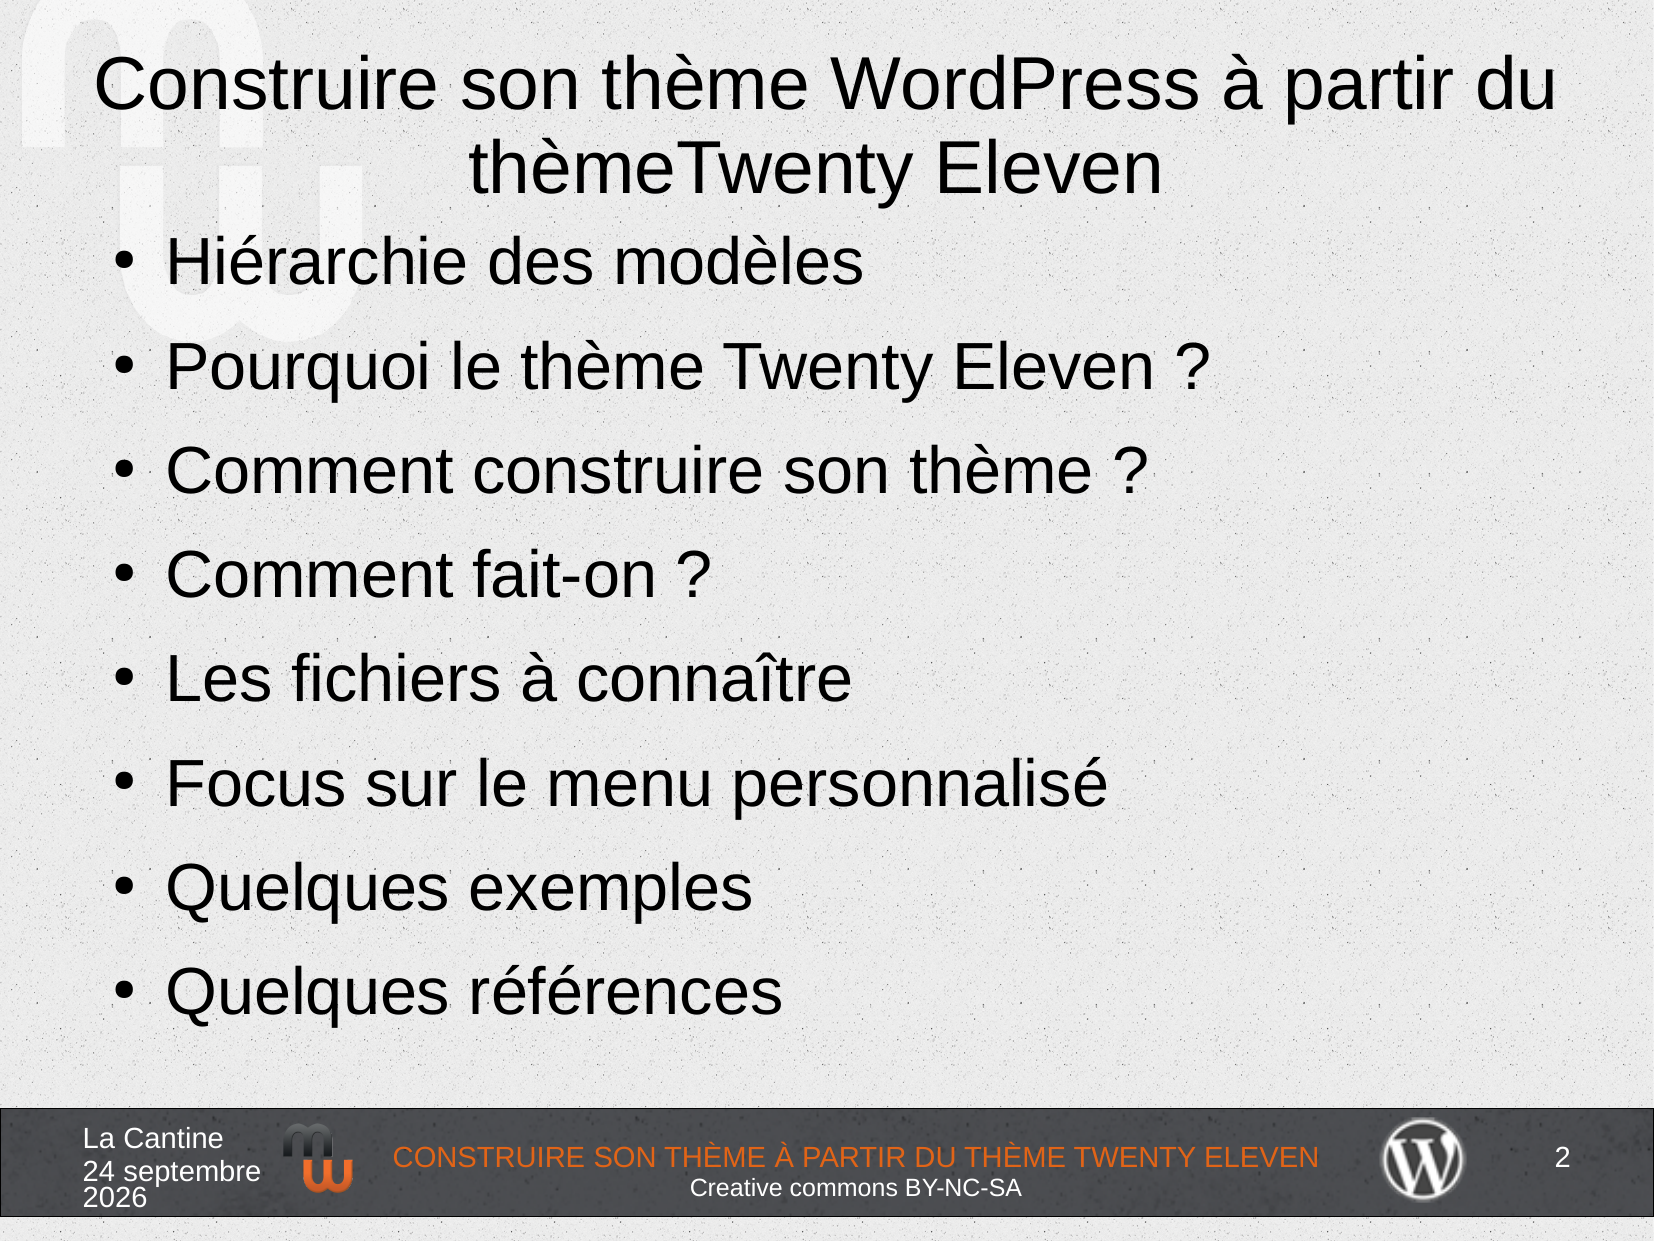

# Construire son thème WordPress à partir du thèmeTwenty Eleven
Hiérarchie des modèles
Pourquoi le thème Twenty Eleven ?
Comment construire son thème ?
Comment fait-on ?
Les fichiers à connaître
Focus sur le menu personnalisé
Quelques exemples
Quelques références
CONSTRUIRE SON THÈME À PARTIR DU THÈME TWENTY ELEVEN
2